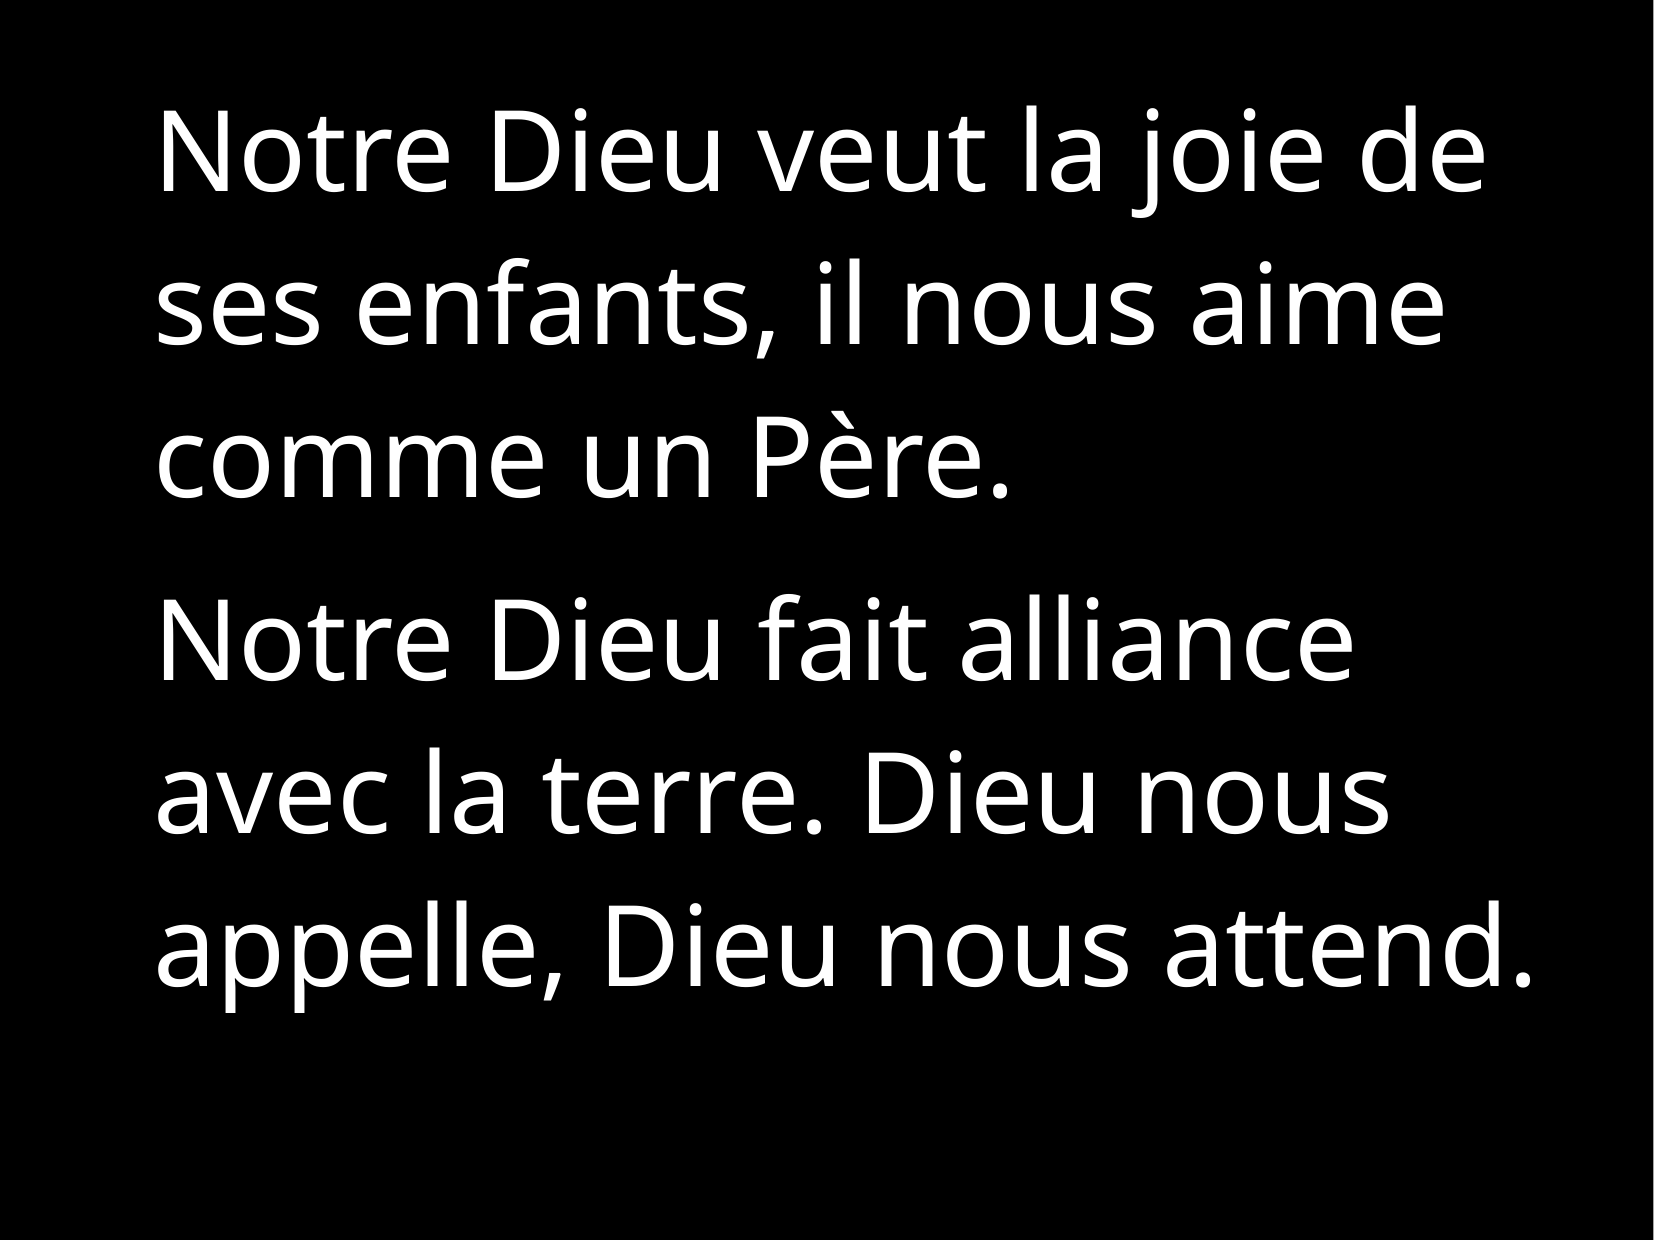

# Notre Dieu veut la joie de ses enfants, il nous aime comme un Père.
Notre Dieu fait alliance avec la terre. Dieu nous appelle, Dieu nous attend.